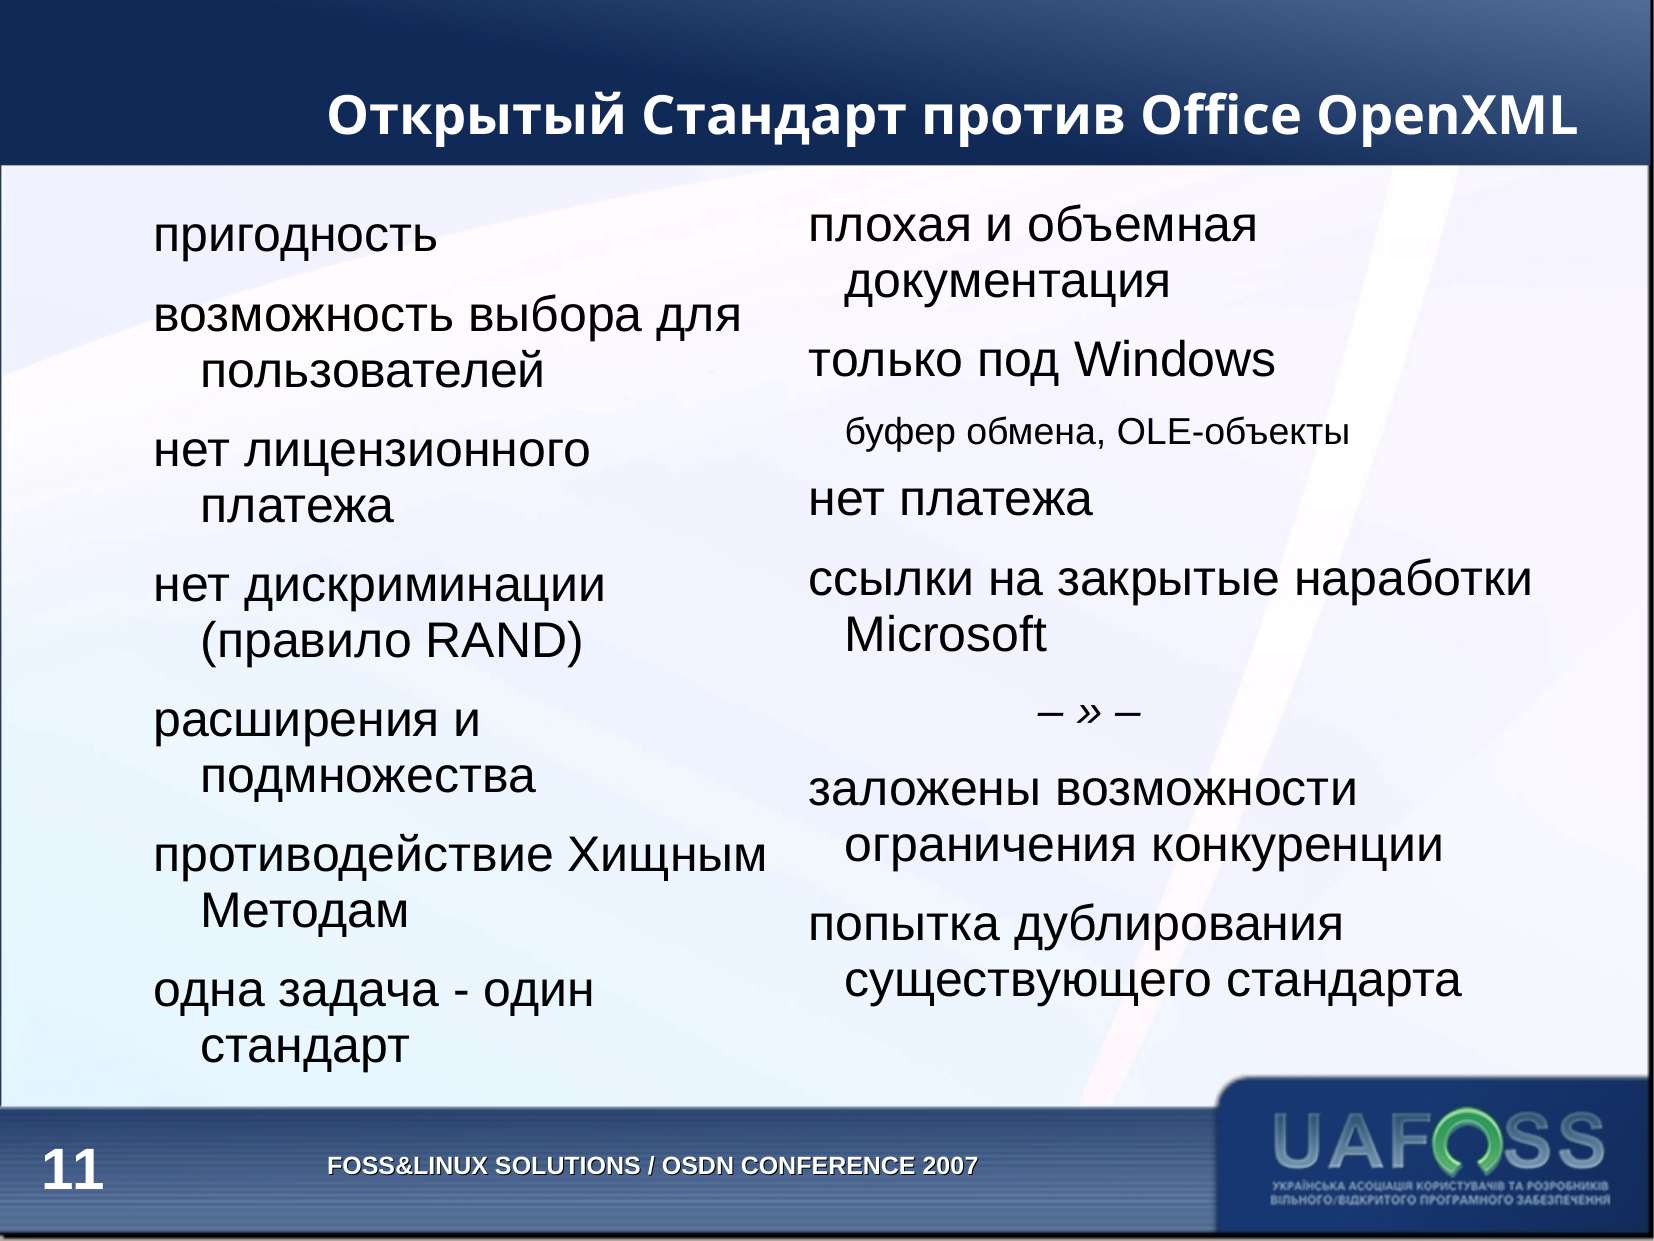

# Открытый Стандарт против Office OpenXML
плохая и объемная документация
только под Windows
буфер обмена, OLE-объекты
нет платежа
ссылки на закрытые наработки Microsoft
 – » –
заложены возможности ограничения конкуренции
попытка дублирования существующего стандарта
пригодность
возможность выбора для пользователей
нет лицензионного платежа
нет дискриминации (правило RAND)
расширения и подмножества
противодействие Хищным Методам
одна задача - один стандарт
FOSS&LINUX SOLUTIONS / OSDN CONFERENCE 2007